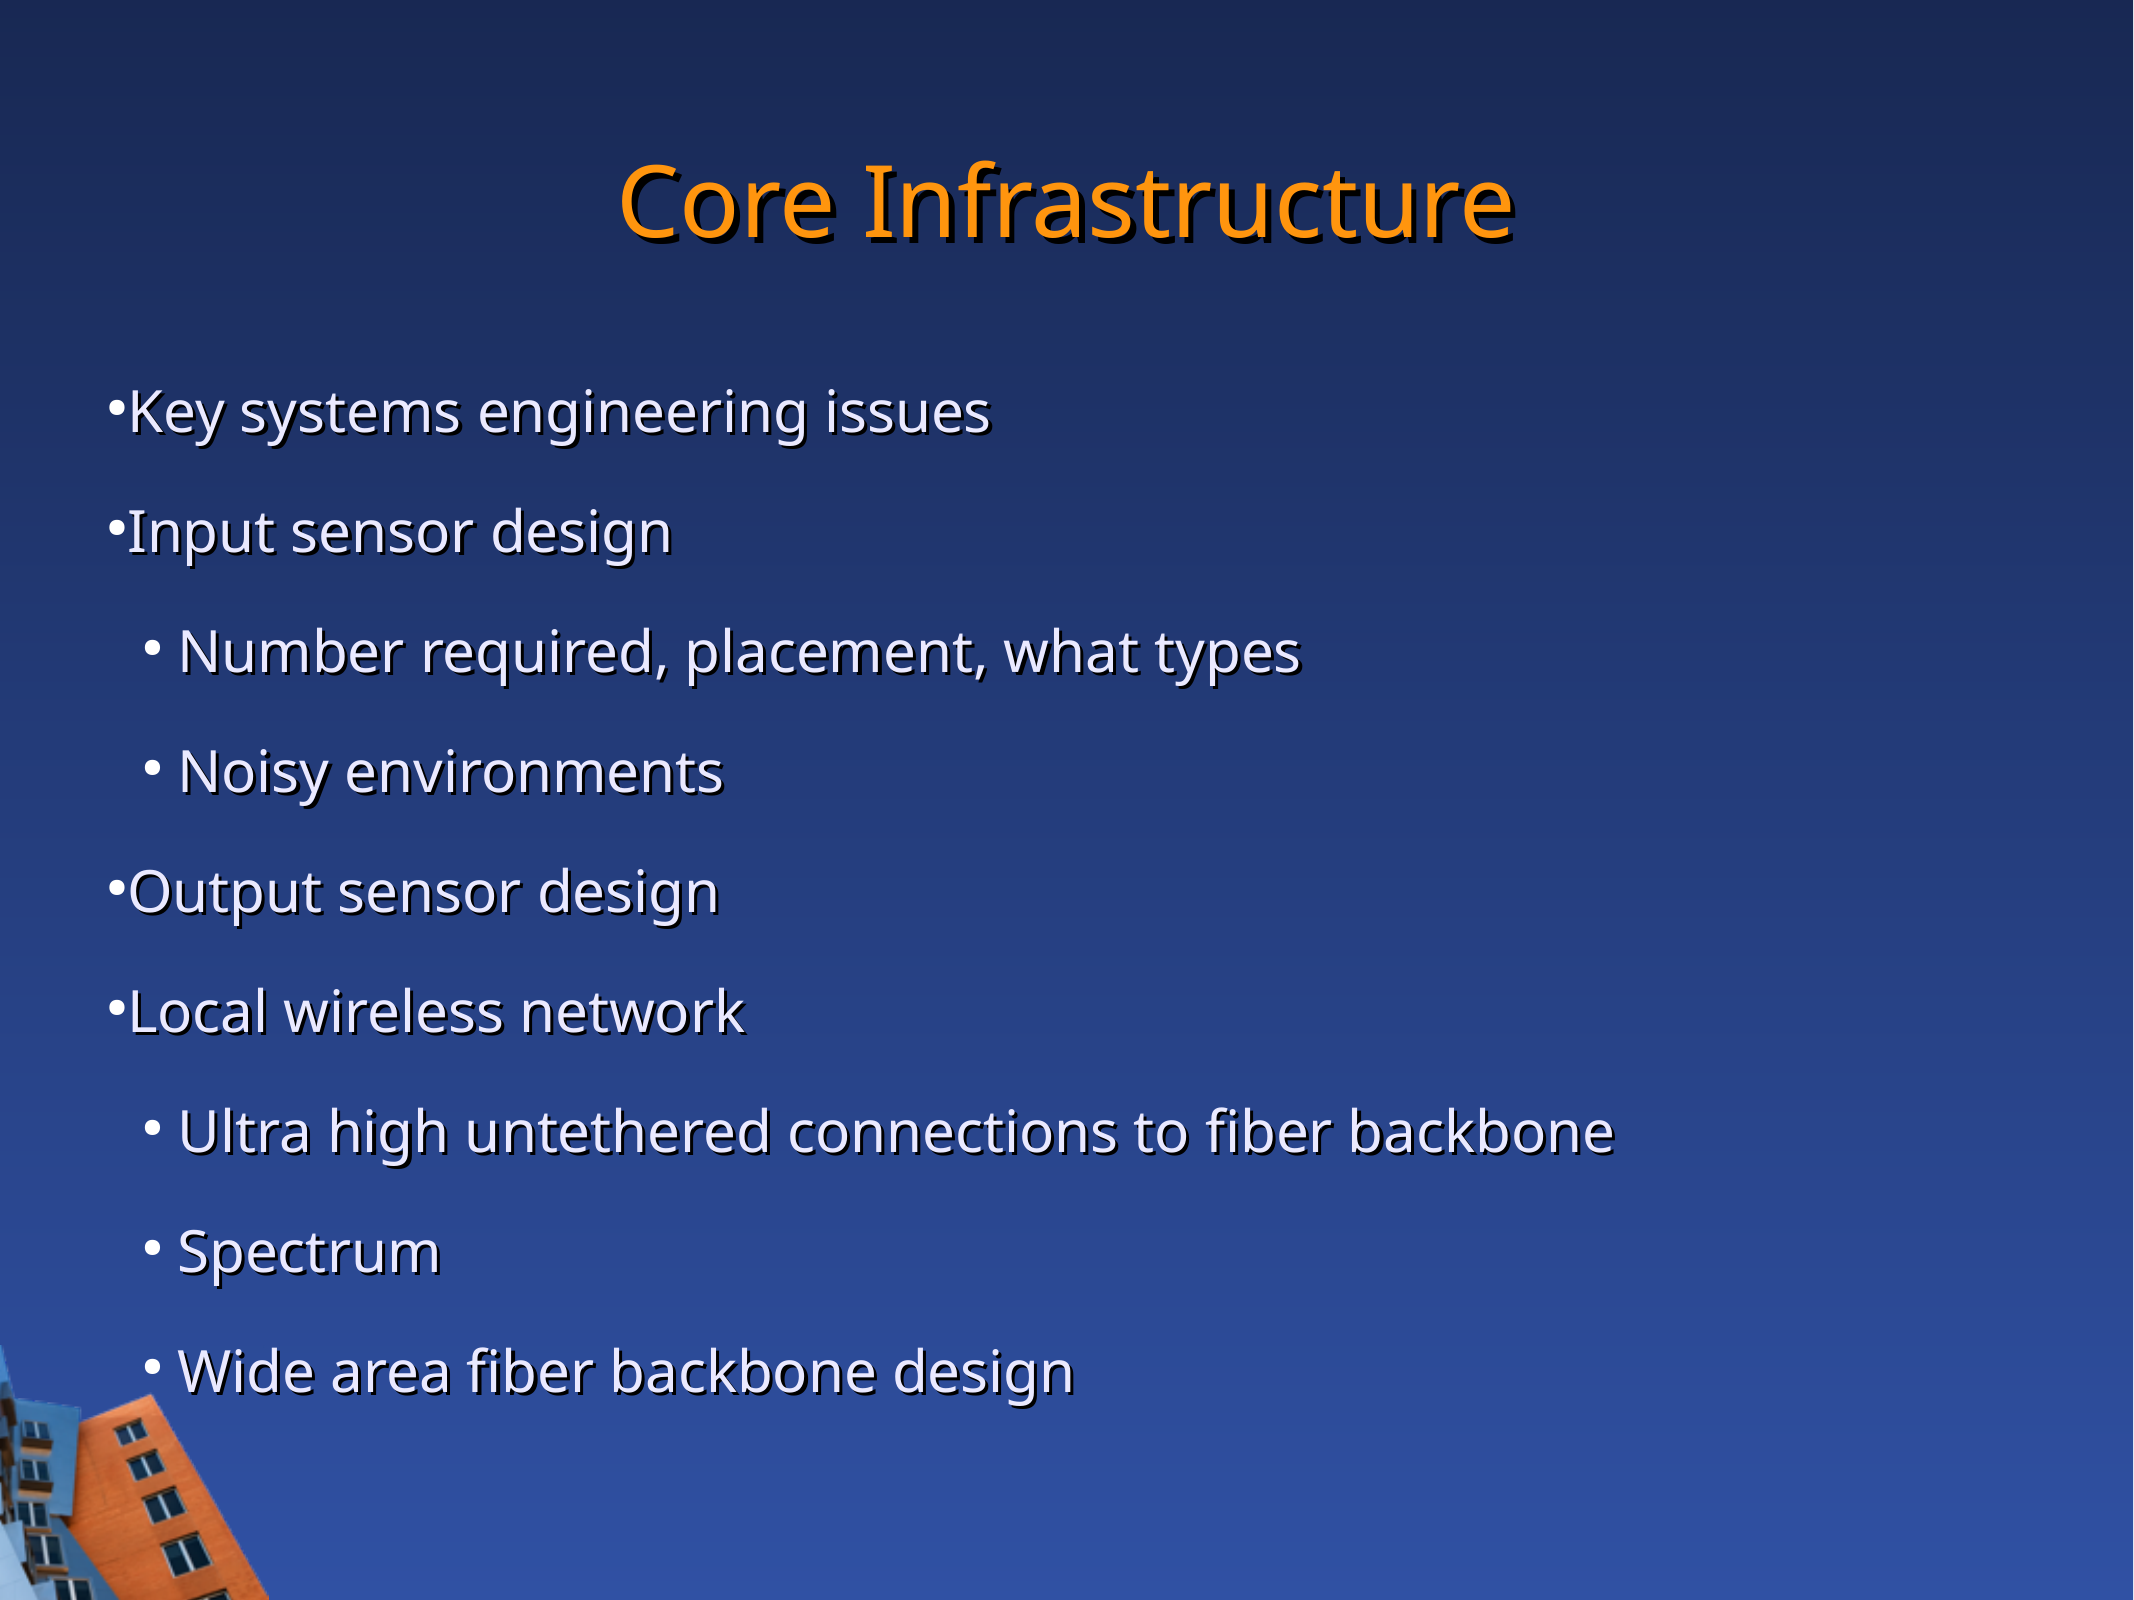

# Core Infrastructure
Key systems engineering issues
Input sensor design
Number required, placement, what types
Noisy environments
Output sensor design
Local wireless network
Ultra high untethered connections to fiber backbone
Spectrum
Wide area fiber backbone design